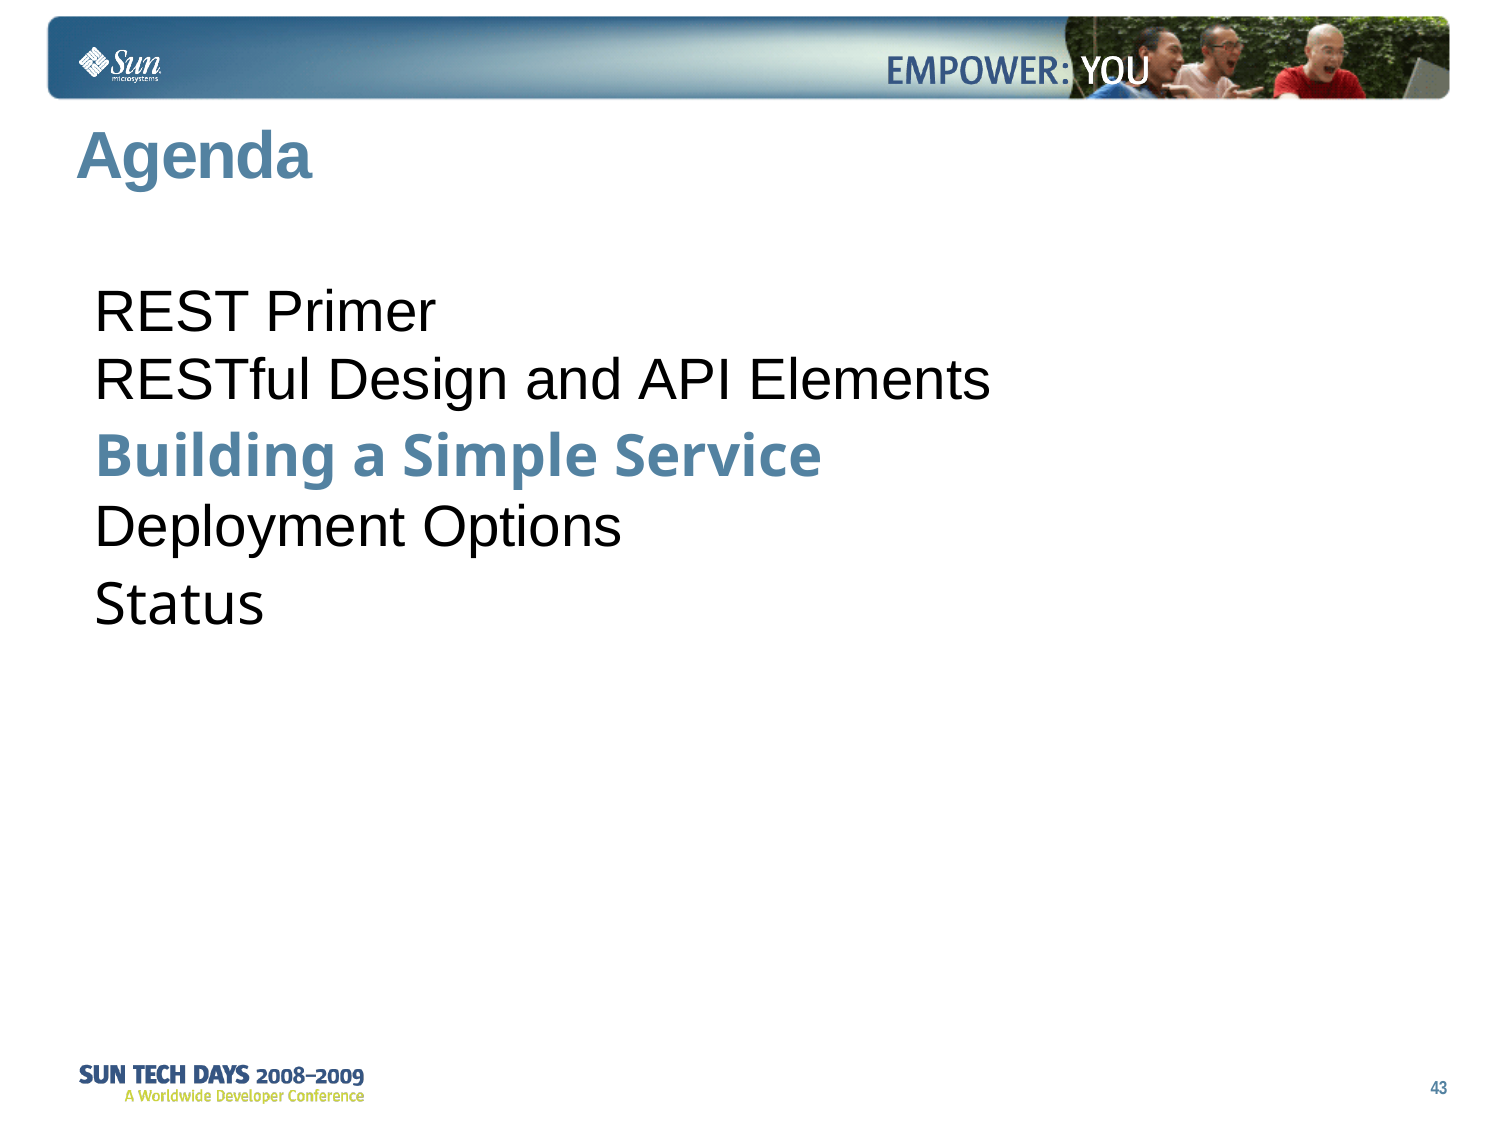

# Agenda
REST Primer
RESTful Design and API Elements
Building a Simple Service
Deployment Options
Status